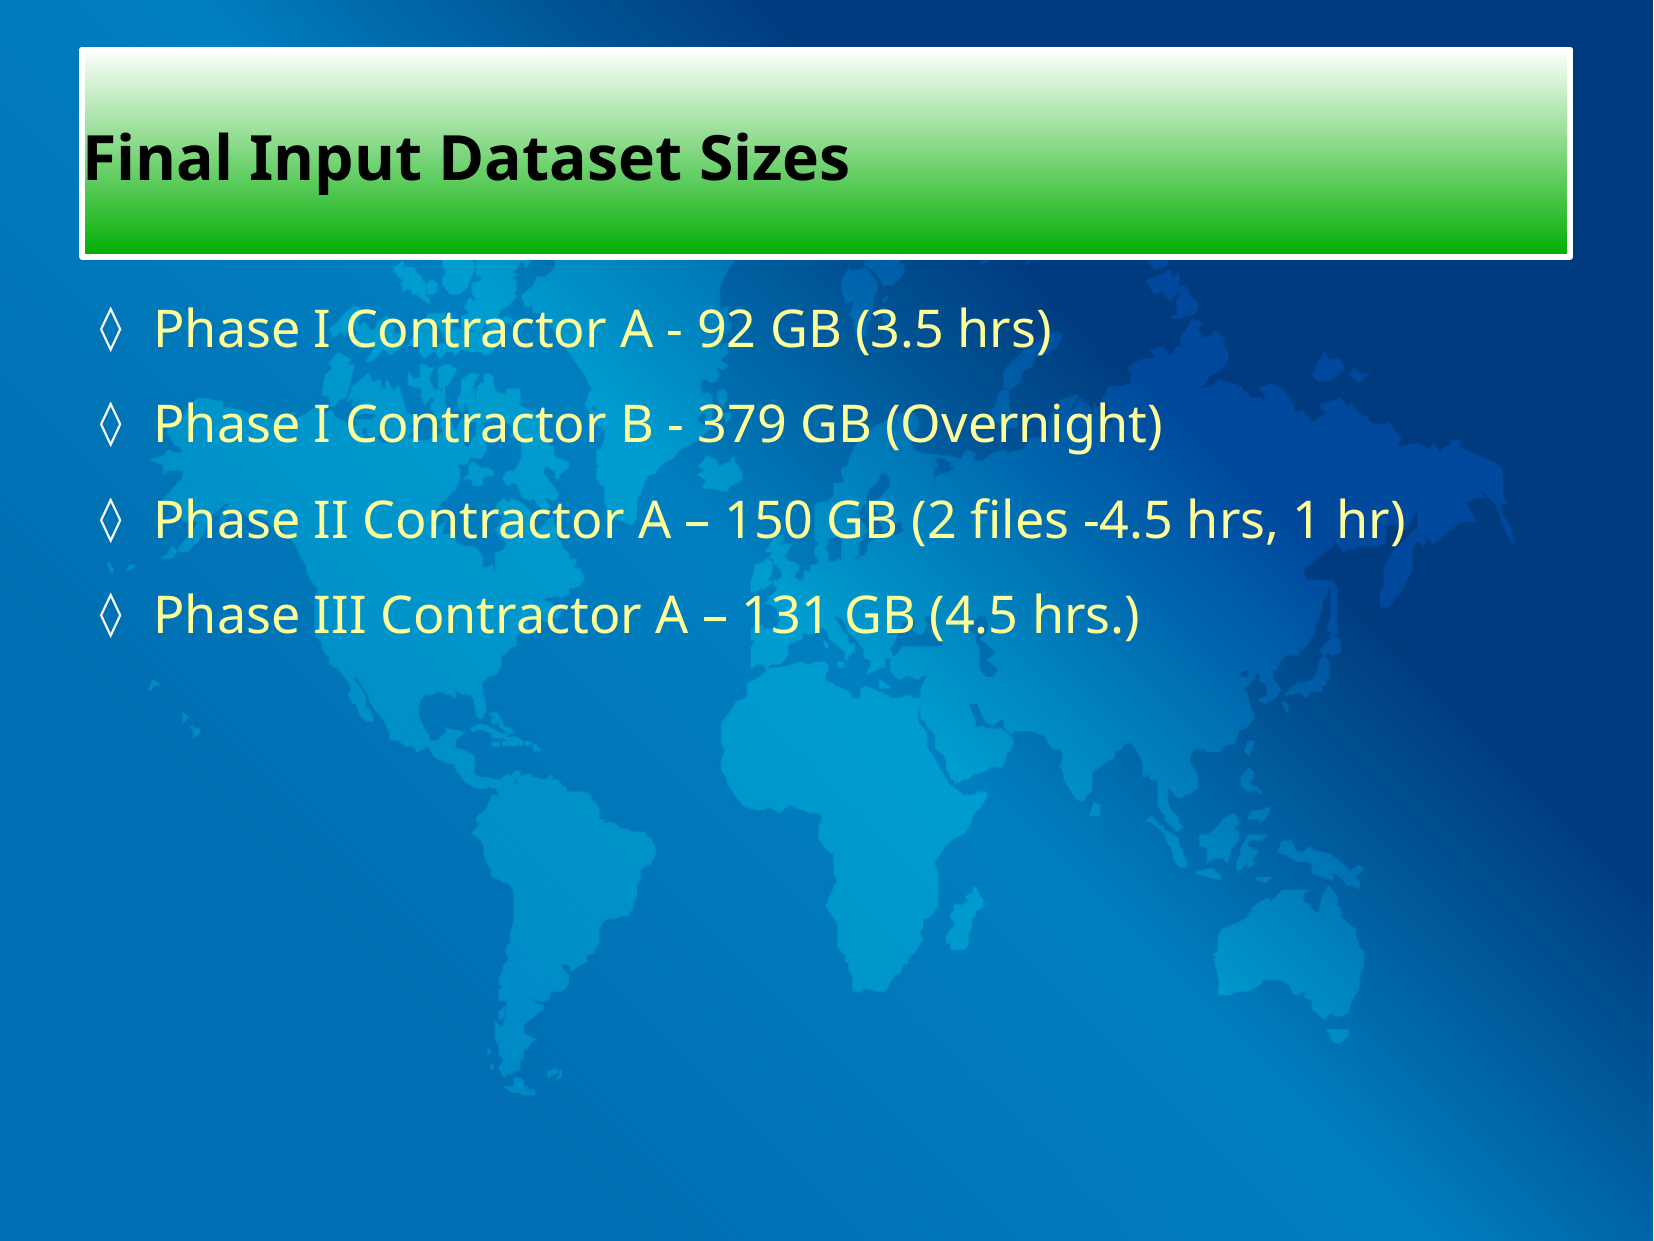

# Final Input Dataset Sizes
Phase I Contractor A - 92 GB (3.5 hrs)
Phase I Contractor B - 379 GB (Overnight)
Phase II Contractor A – 150 GB (2 files -4.5 hrs, 1 hr)
Phase III Contractor A – 131 GB (4.5 hrs.)